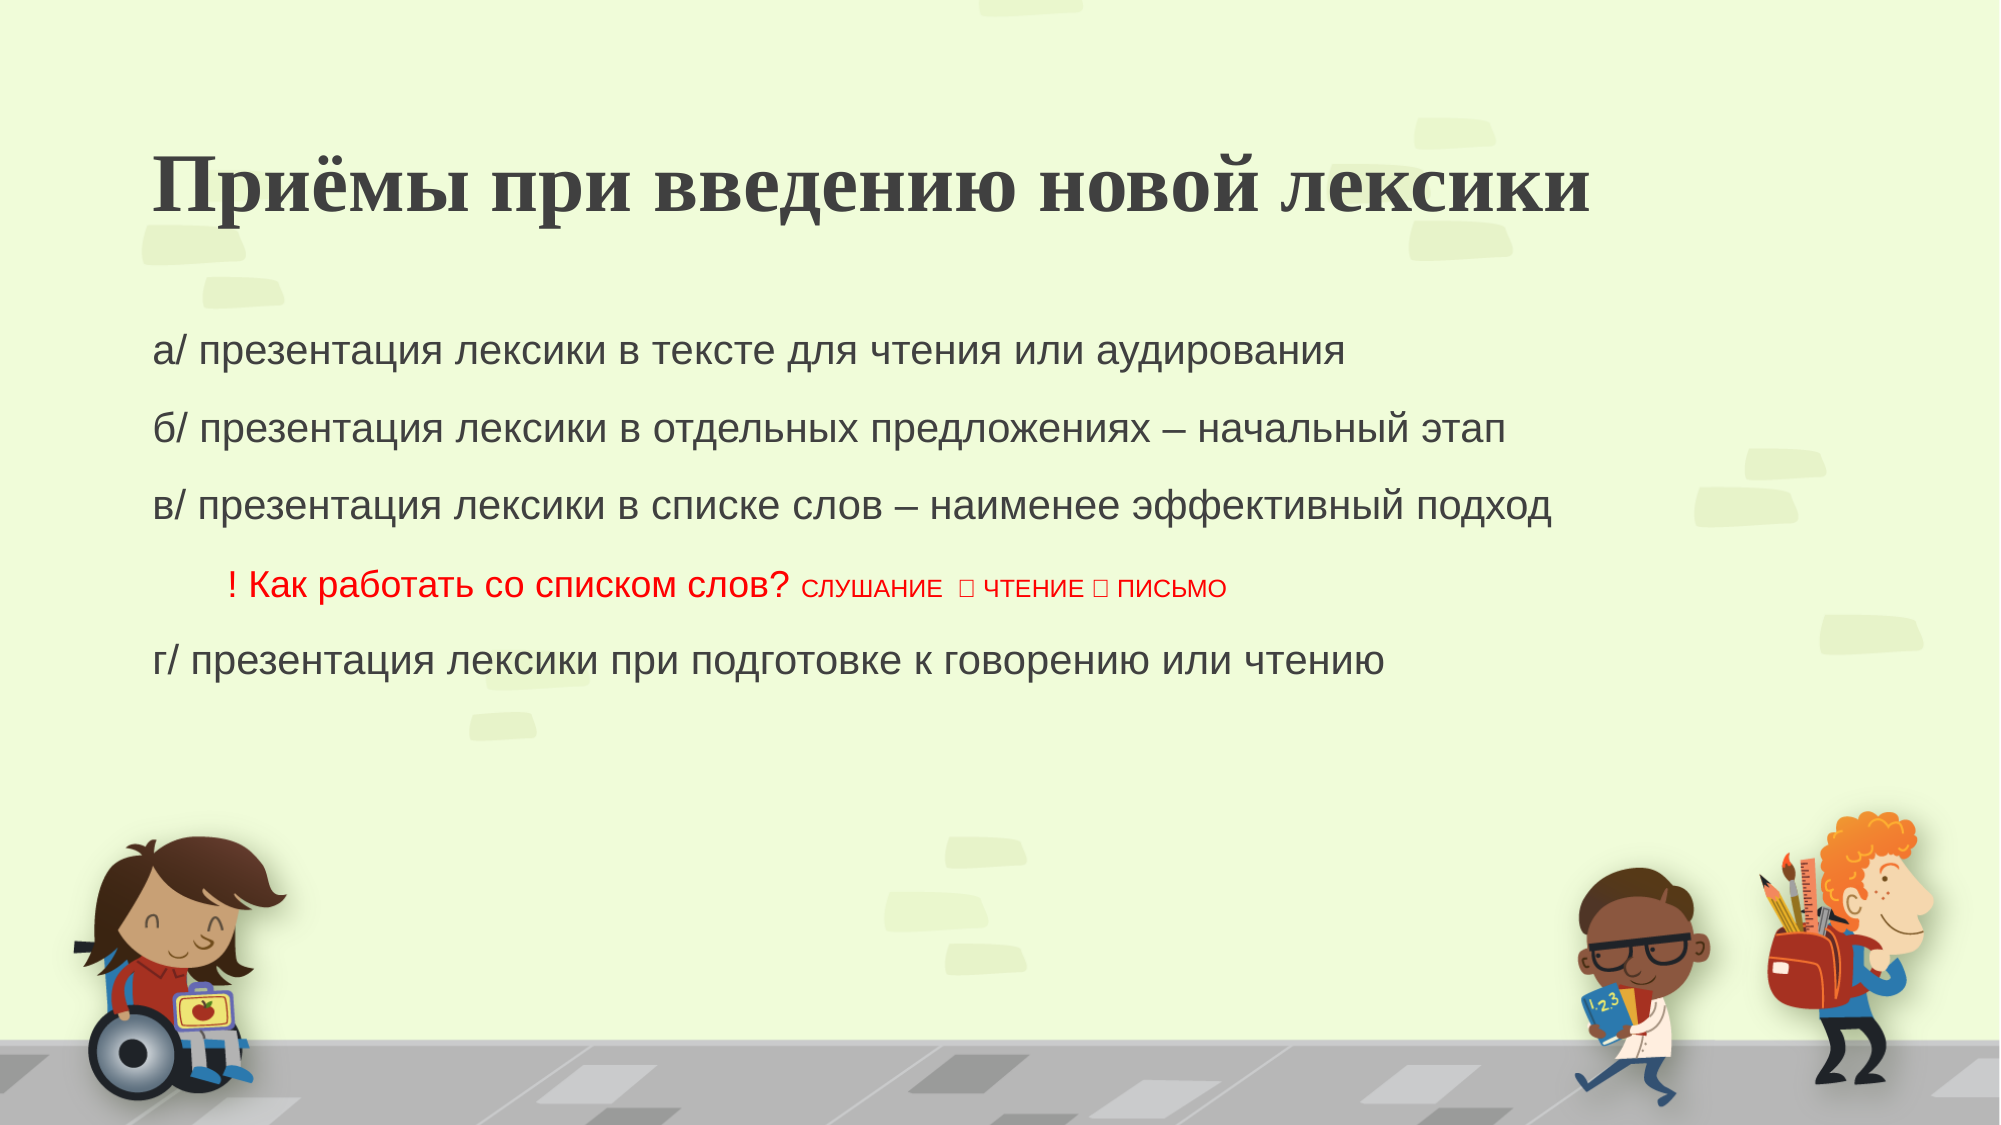

# Приёмы при введению новой лексики
а/ презентация лексики в тексте для чтения или аудирования
б/ презентация лексики в отдельных предложениях – начальный этап
в/ презентация лексики в списке слов – наименее эффективный подход
	! Как работать со списком слов? СЛУШАНИЕ  ЧТЕНИЕ  ПИСЬМО
г/ презентация лексики при подготовке к говорению или чтению